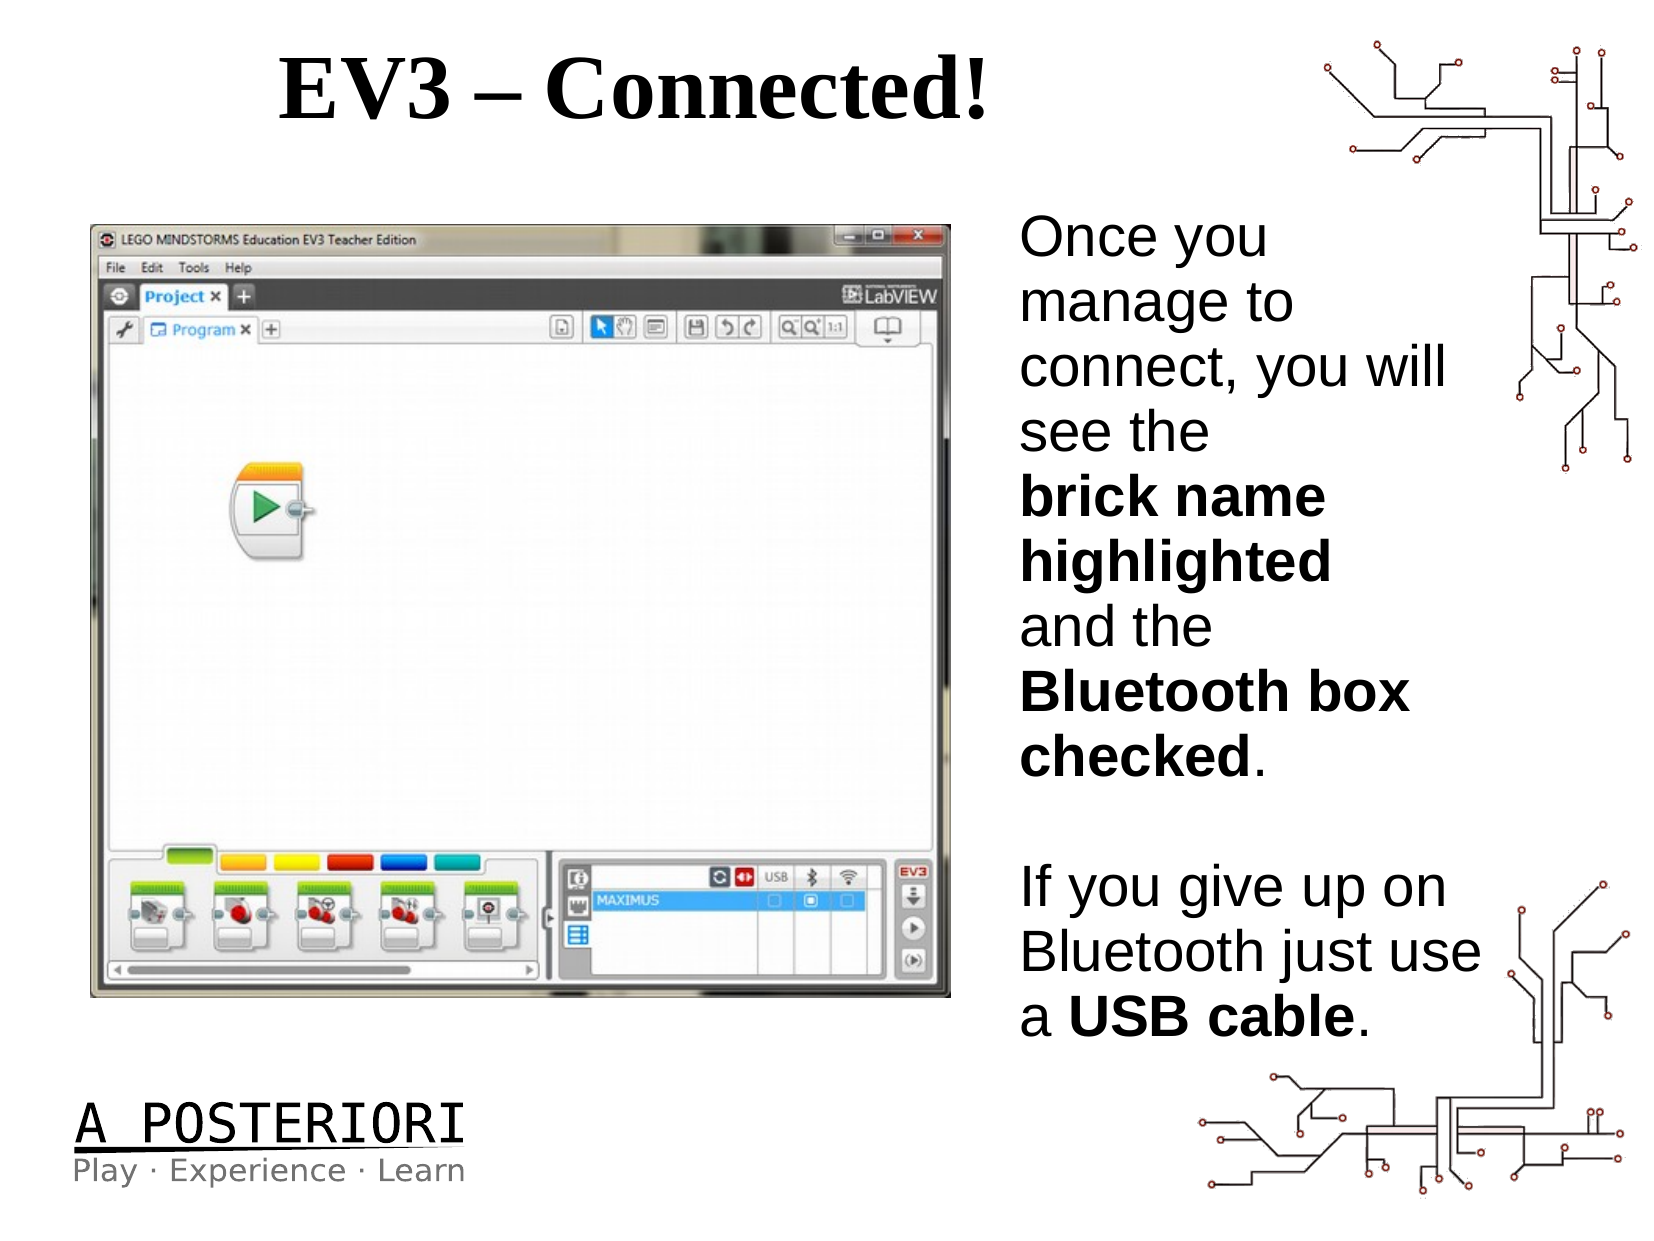

# EV3 – Connected!
Once you manage to connect, you will see the
brick name highlighted
and the Bluetooth box checked.
If you give up on Bluetooth just use a USB cable.